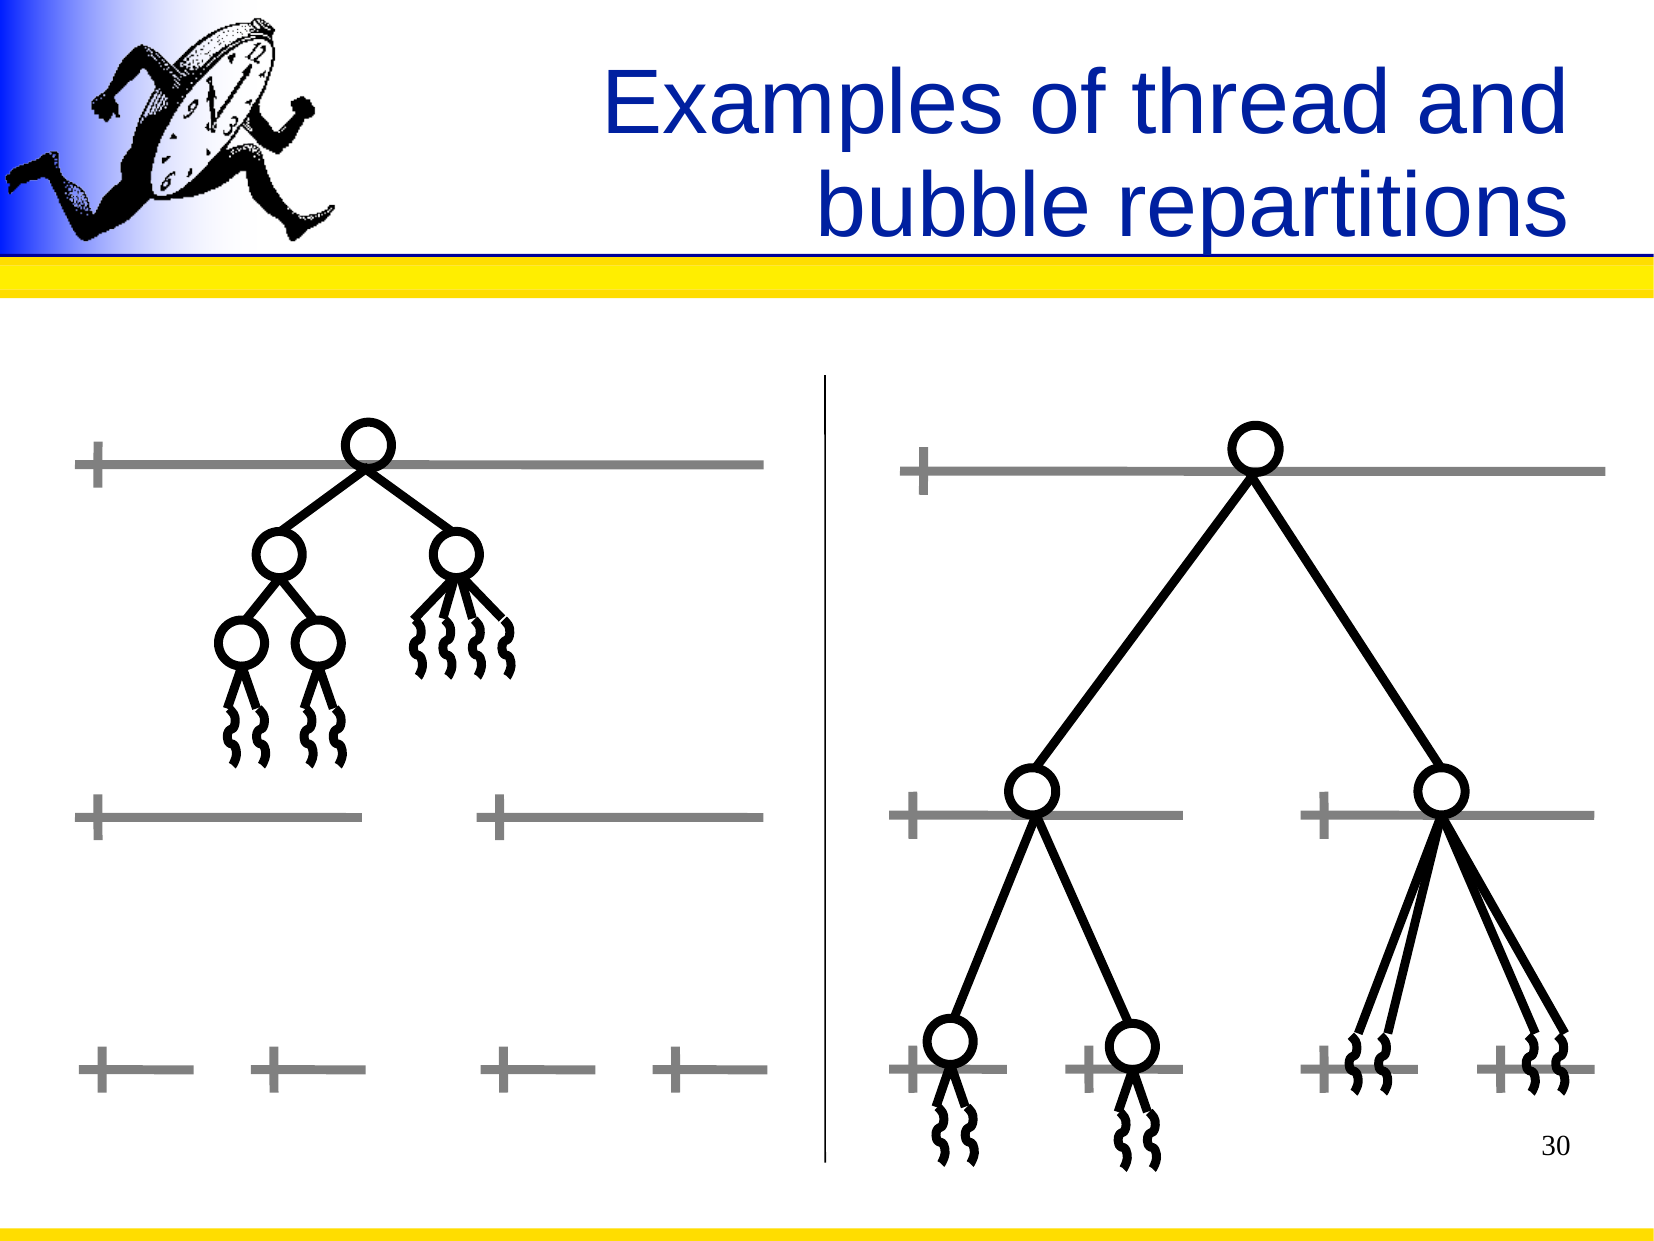

# Examples of thread and bubble repartitions
30